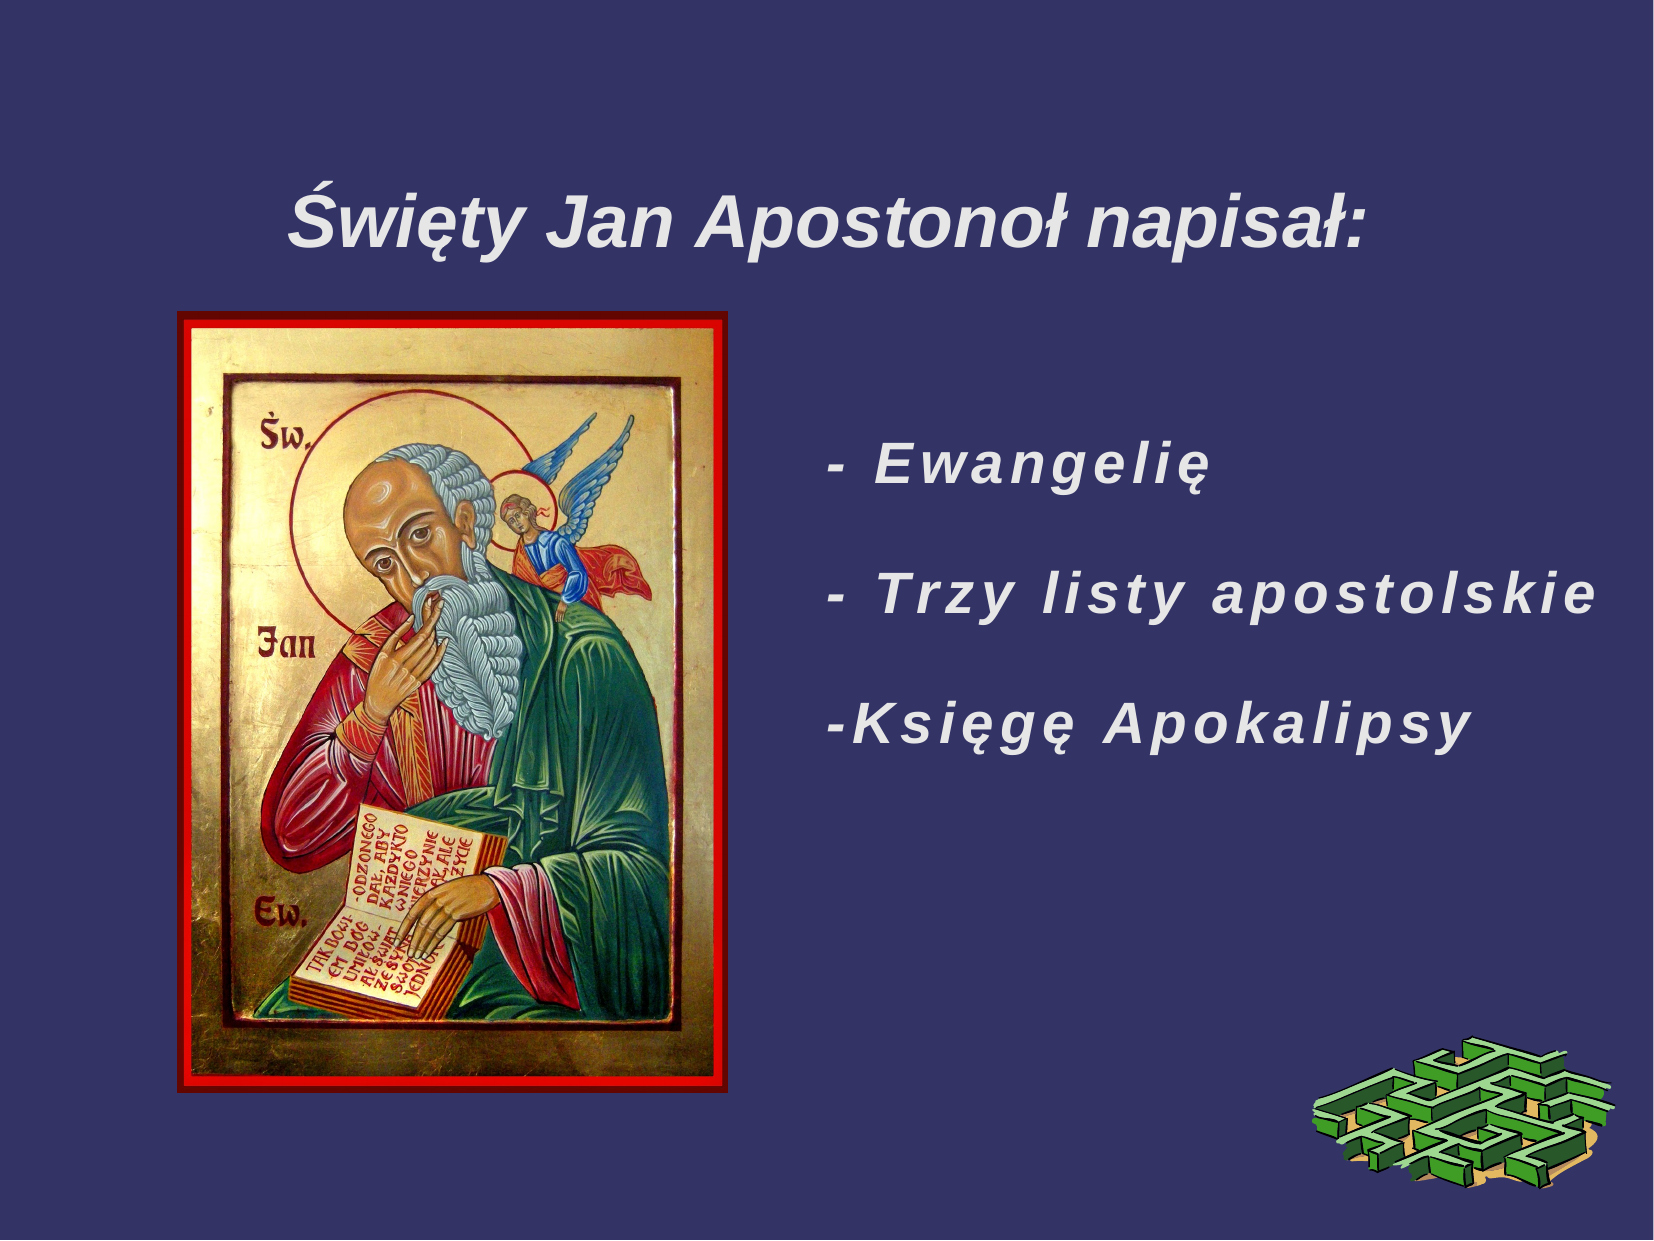

# Święty Jan Apostonoł napisał:
- Ewangelię
- Trzy listy apostolskie
-Księgę Apokalipsy